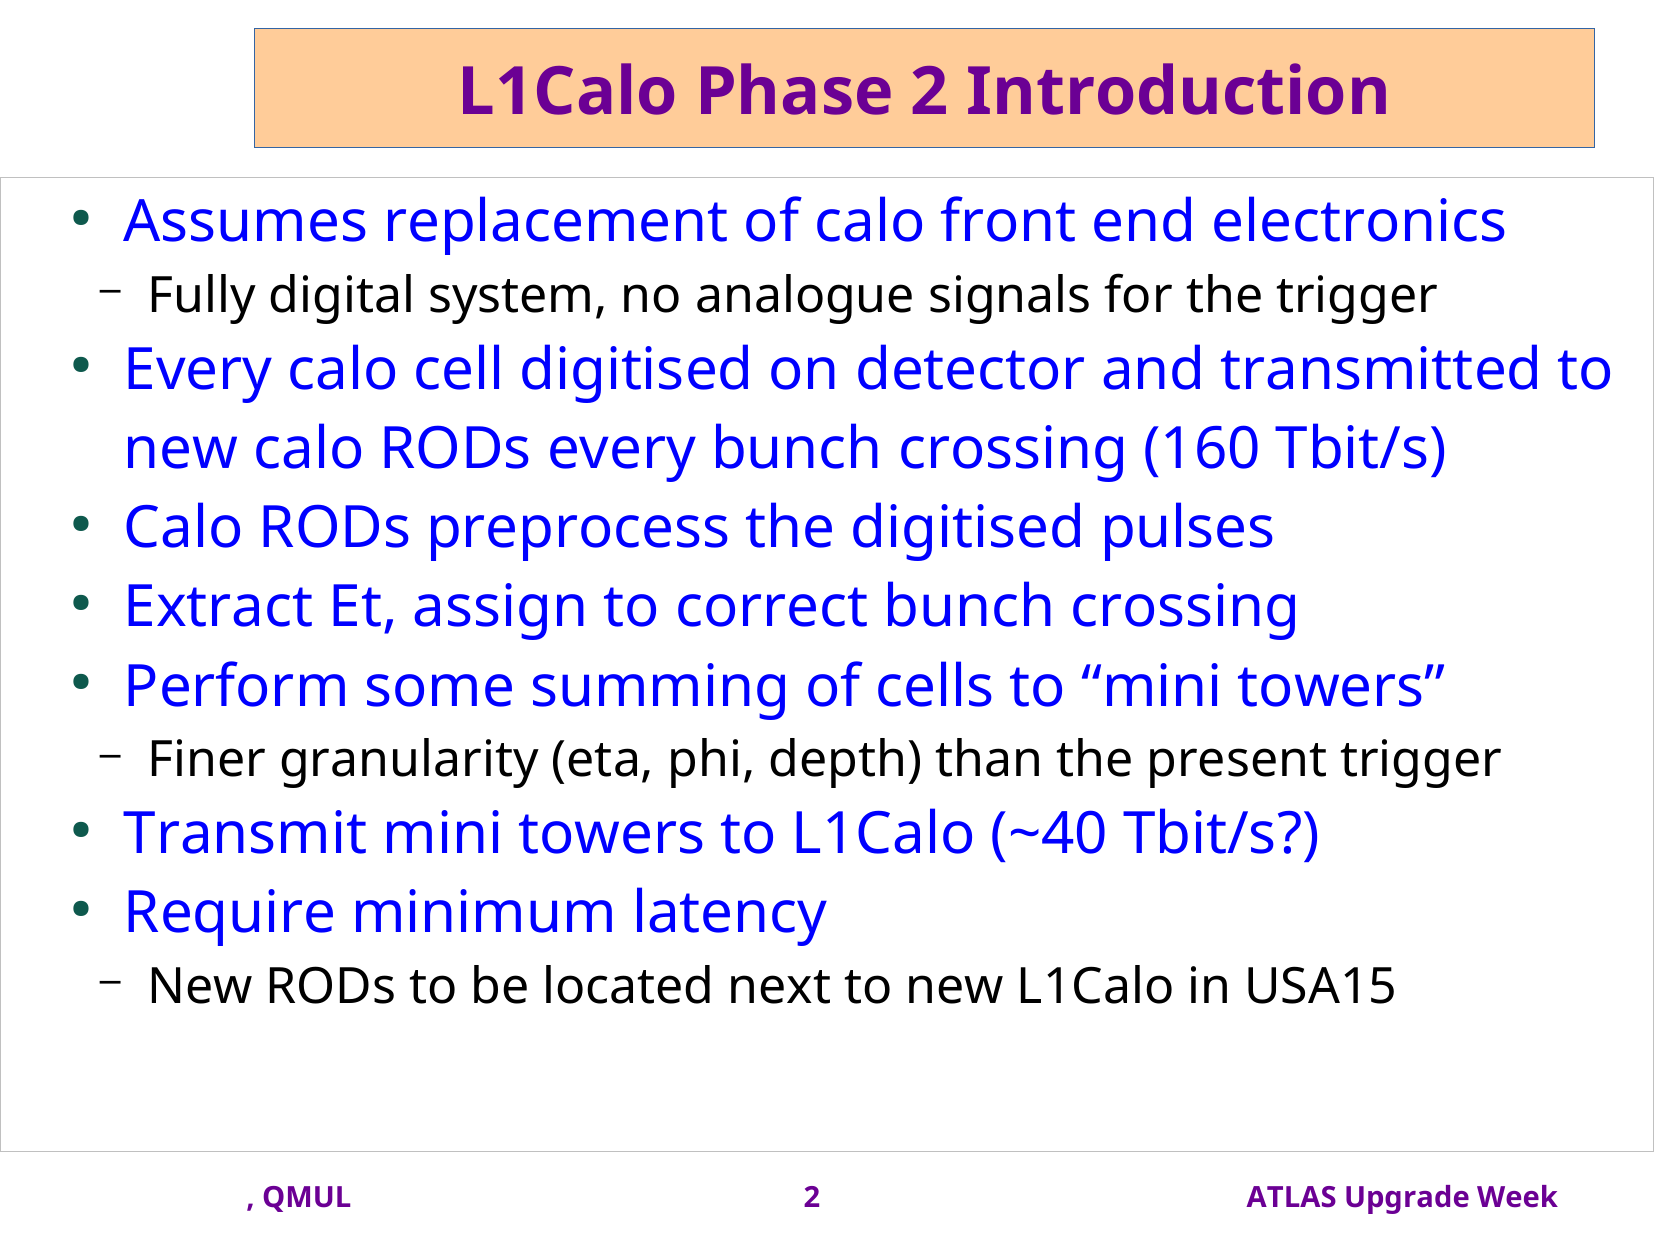

# L1Calo Phase 2 Introduction
Assumes replacement of calo front end electronics
Fully digital system, no analogue signals for the trigger
Every calo cell digitised on detector and transmitted to new calo RODs every bunch crossing (160 Tbit/s)
Calo RODs preprocess the digitised pulses
Extract Et, assign to correct bunch crossing
Perform some summing of cells to “mini towers”
Finer granularity (eta, phi, depth) than the present trigger
Transmit mini towers to L1Calo (~40 Tbit/s?)
Require minimum latency
New RODs to be located next to new L1Calo in USA15